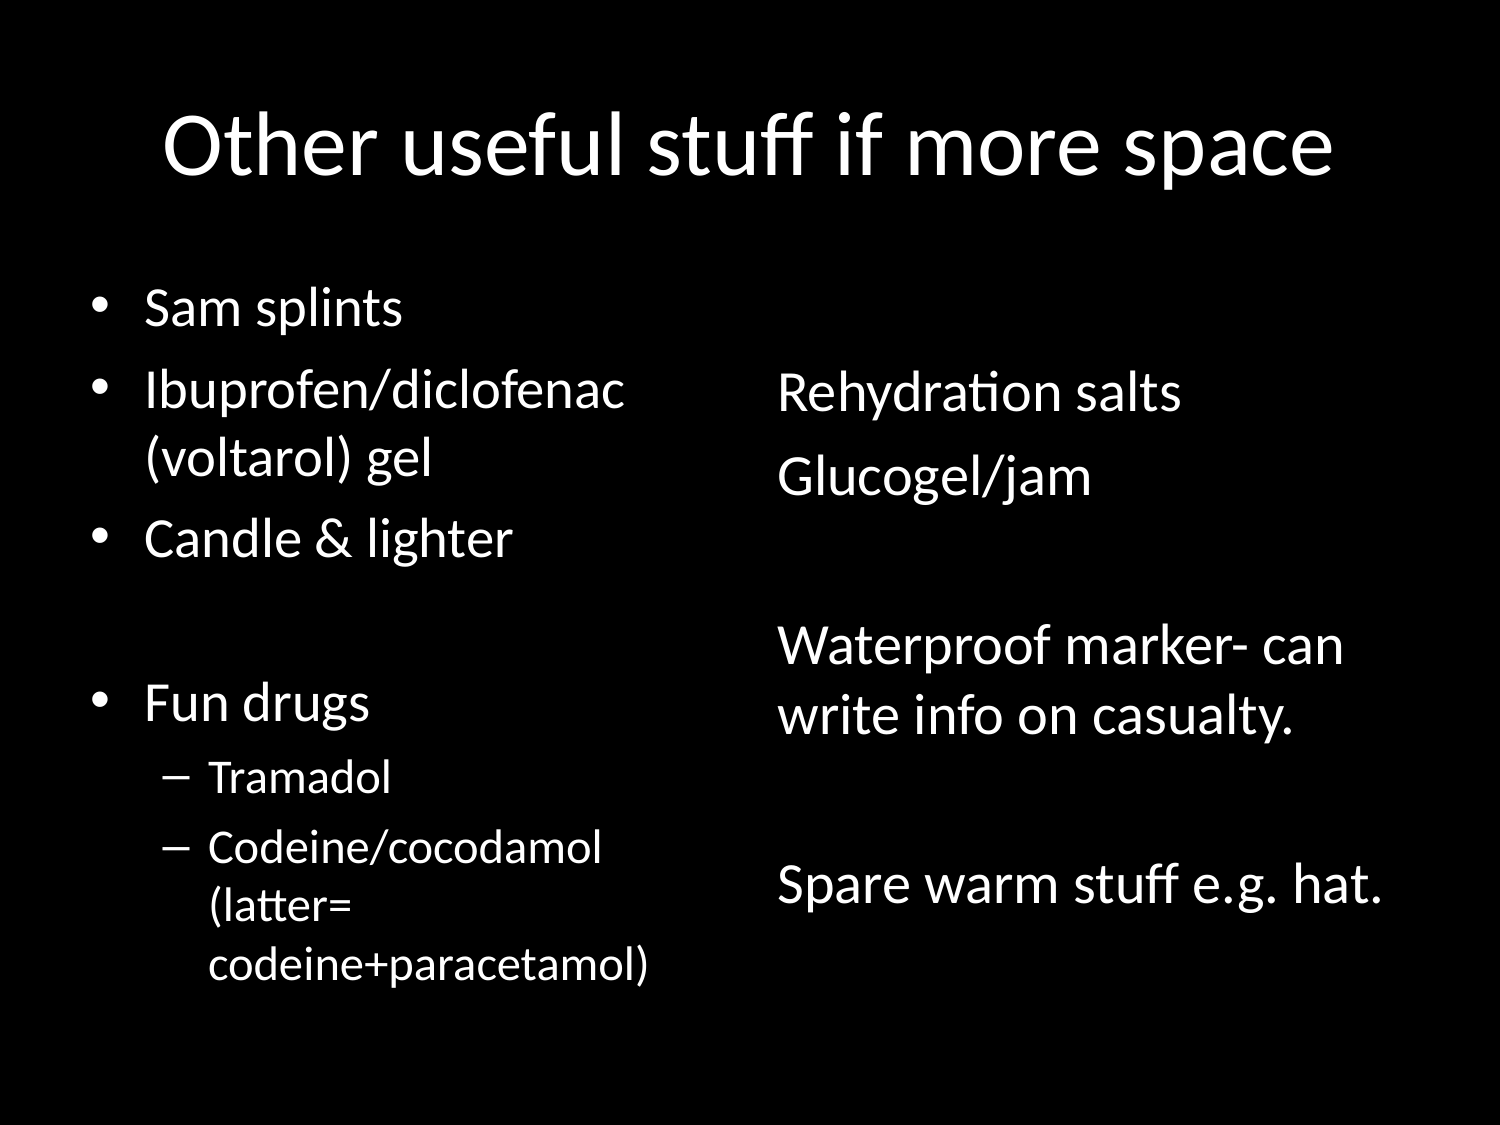

# Other useful stuff if more space
Sam splints
Ibuprofen/diclofenac (voltarol) gel
Candle & lighter
Fun drugs
Tramadol
Codeine/cocodamol (latter= codeine+paracetamol)
Rehydration salts
Glucogel/jam
Waterproof marker- can write info on casualty.
Spare warm stuff e.g. hat.